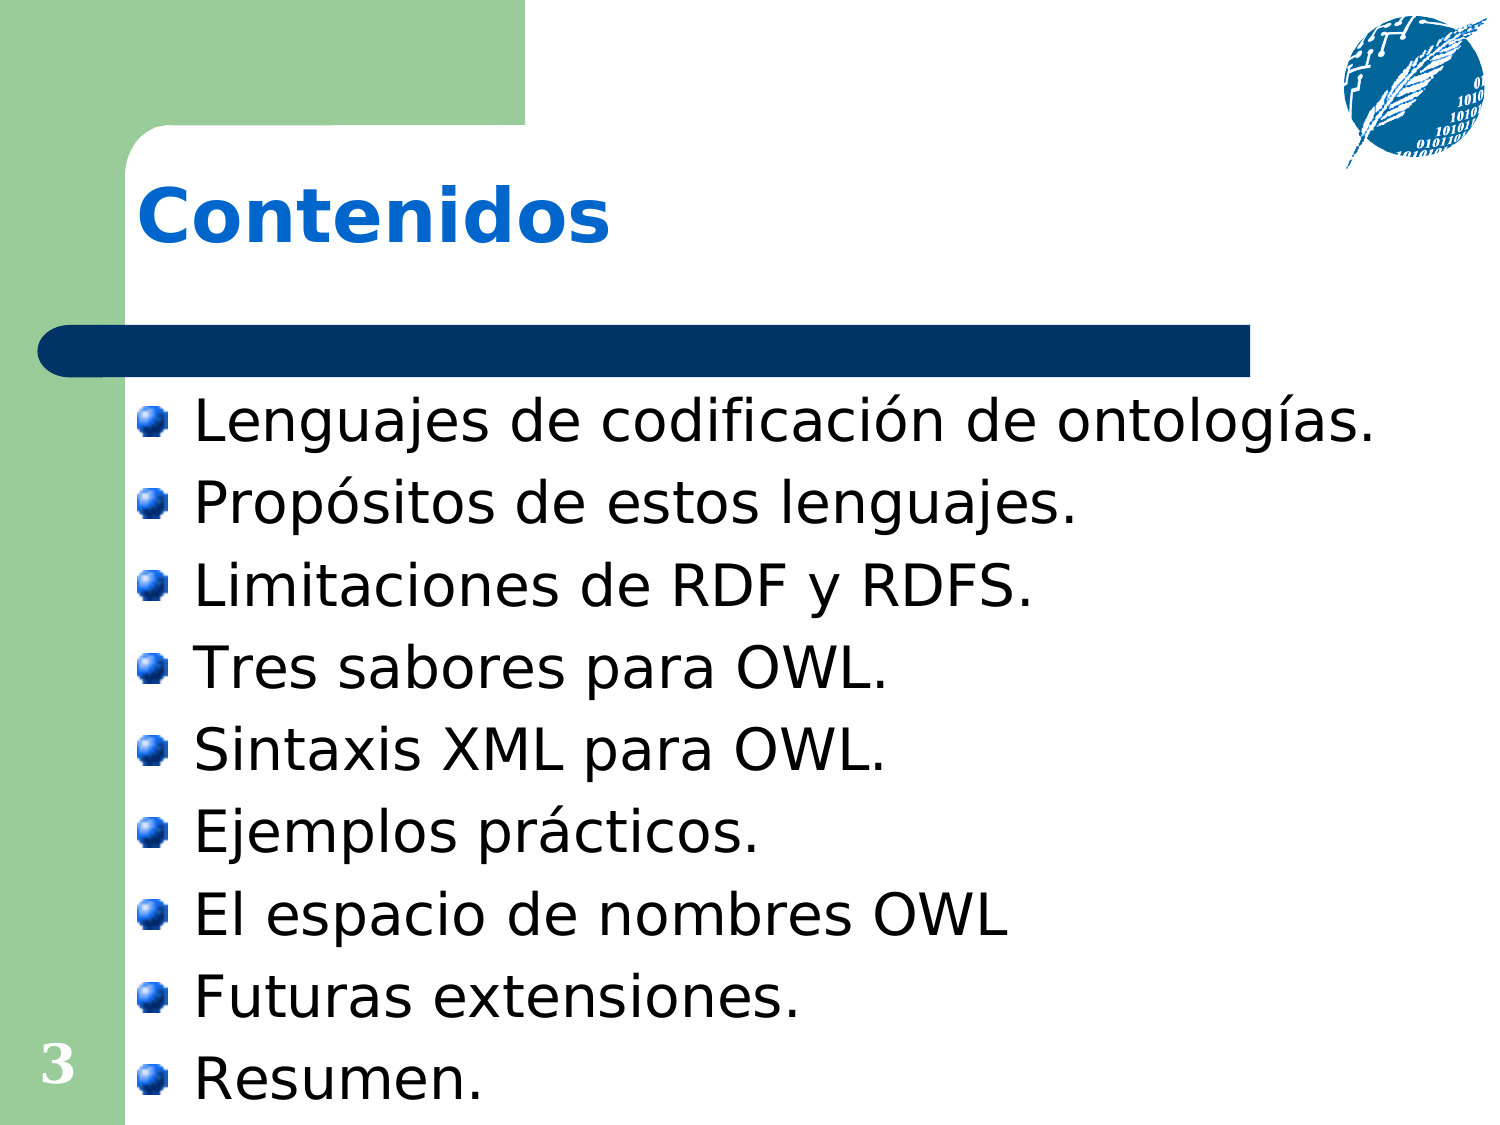

# Contenidos
Lenguajes de codificación de ontologías.
Propósitos de estos lenguajes.
Limitaciones de RDF y RDFS.
Tres sabores para OWL.
Sintaxis XML para OWL.
Ejemplos prácticos.
El espacio de nombres OWL
Futuras extensiones.
Resumen.
3